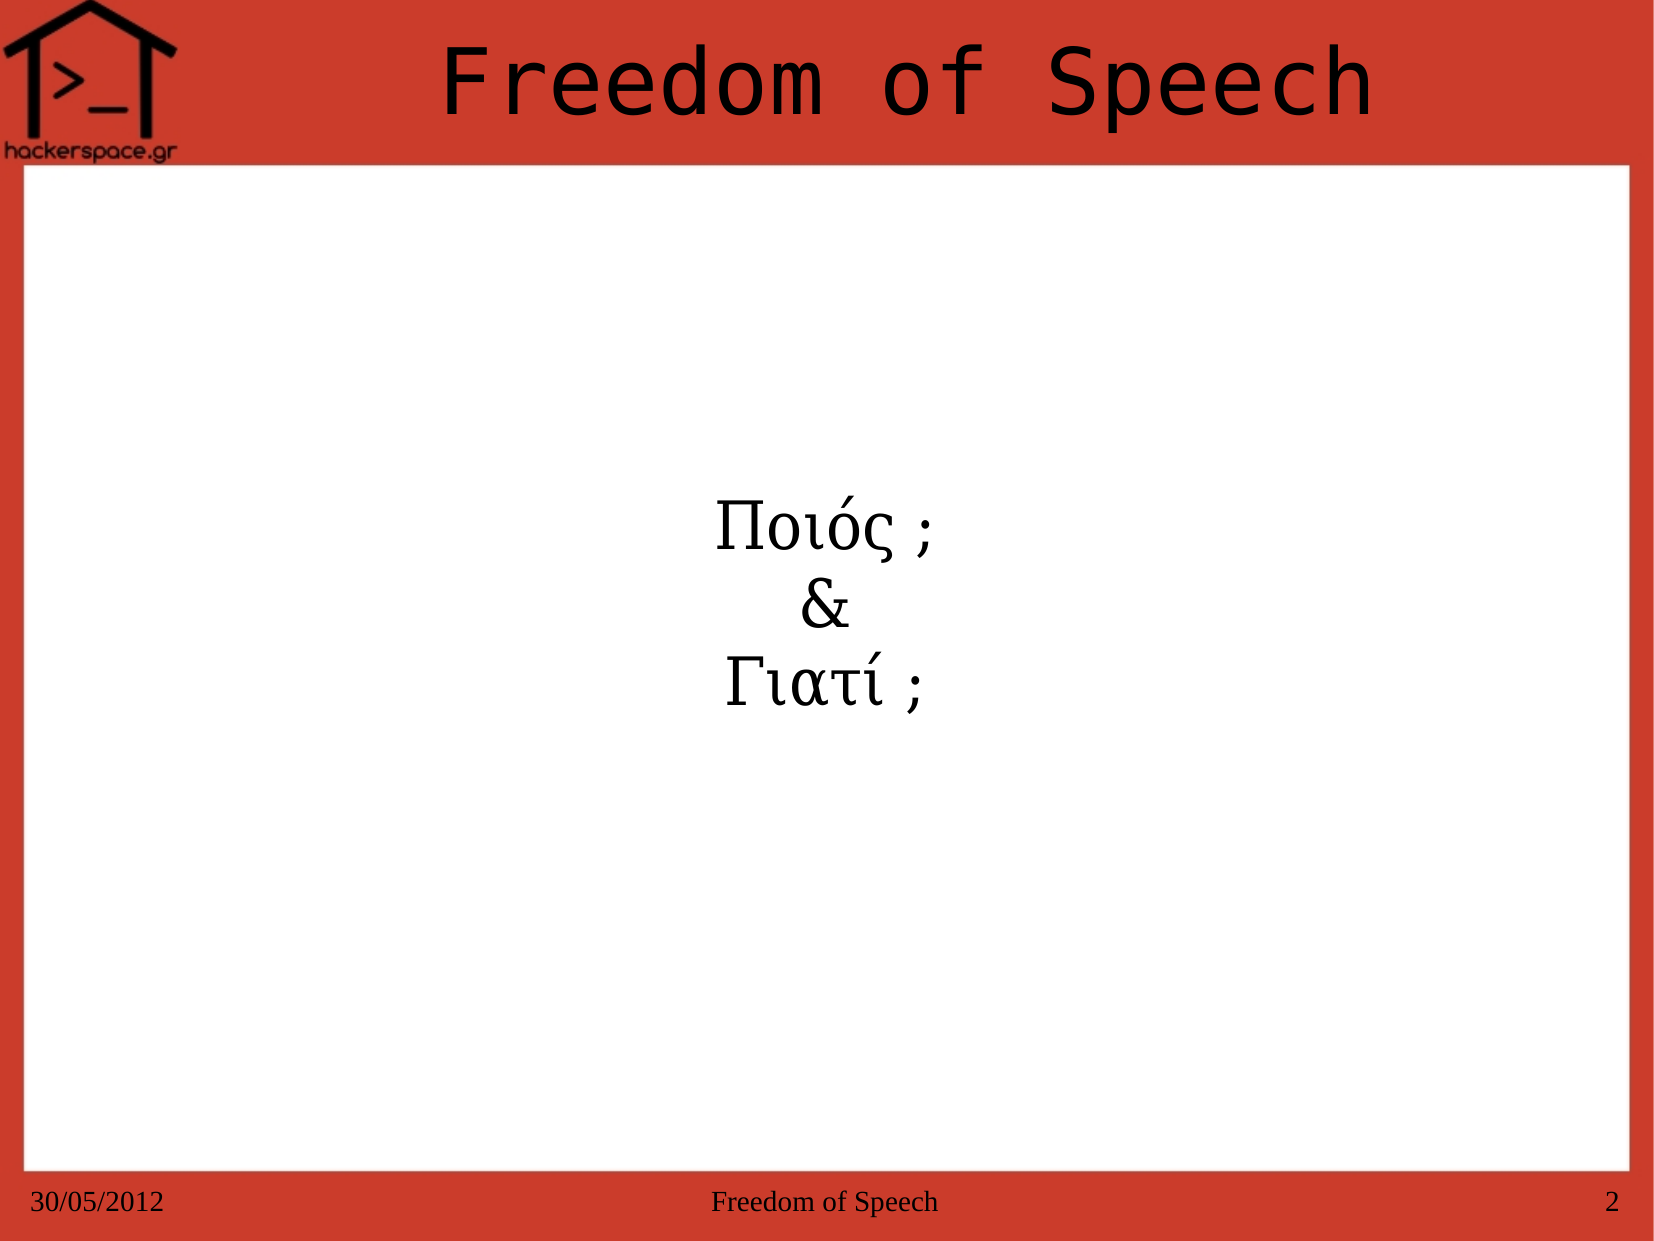

# Freedom of Speech
Ποιός ;
&
Γιατί ;
30/05/2012
Freedom of Speech
2